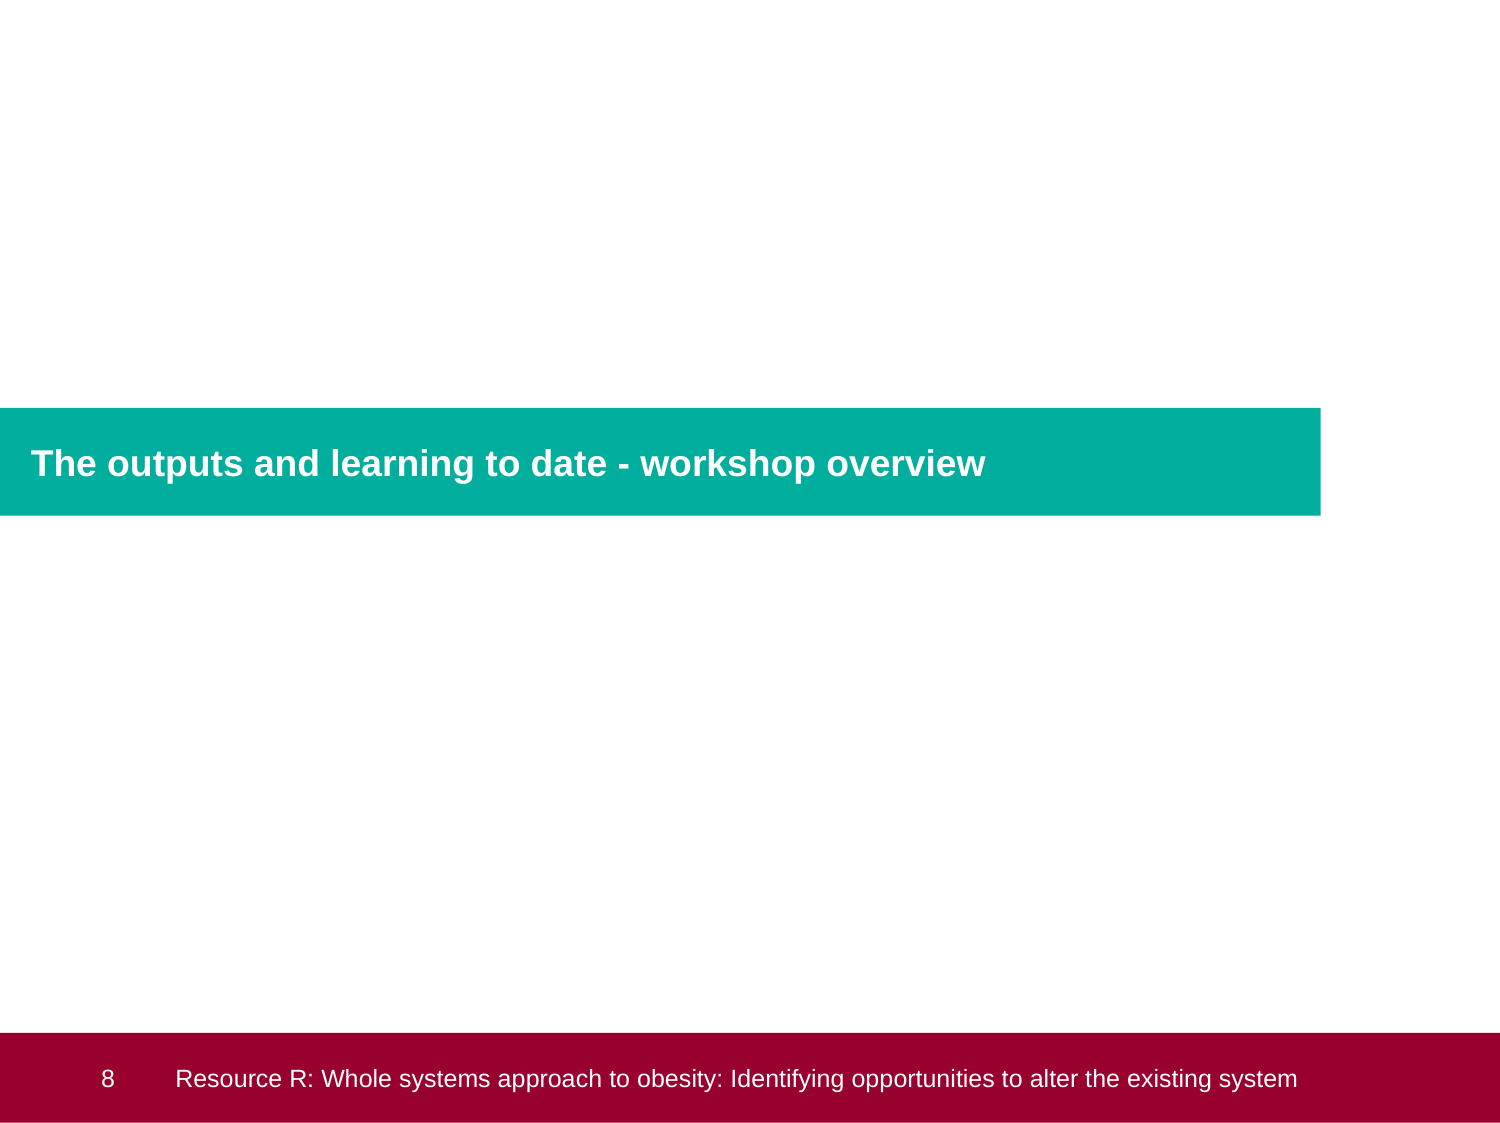

# The outputs and learning to date - workshop overview
 6
Resource R: Whole systems approach to obesity: Identifying opportunities to alter the existing system